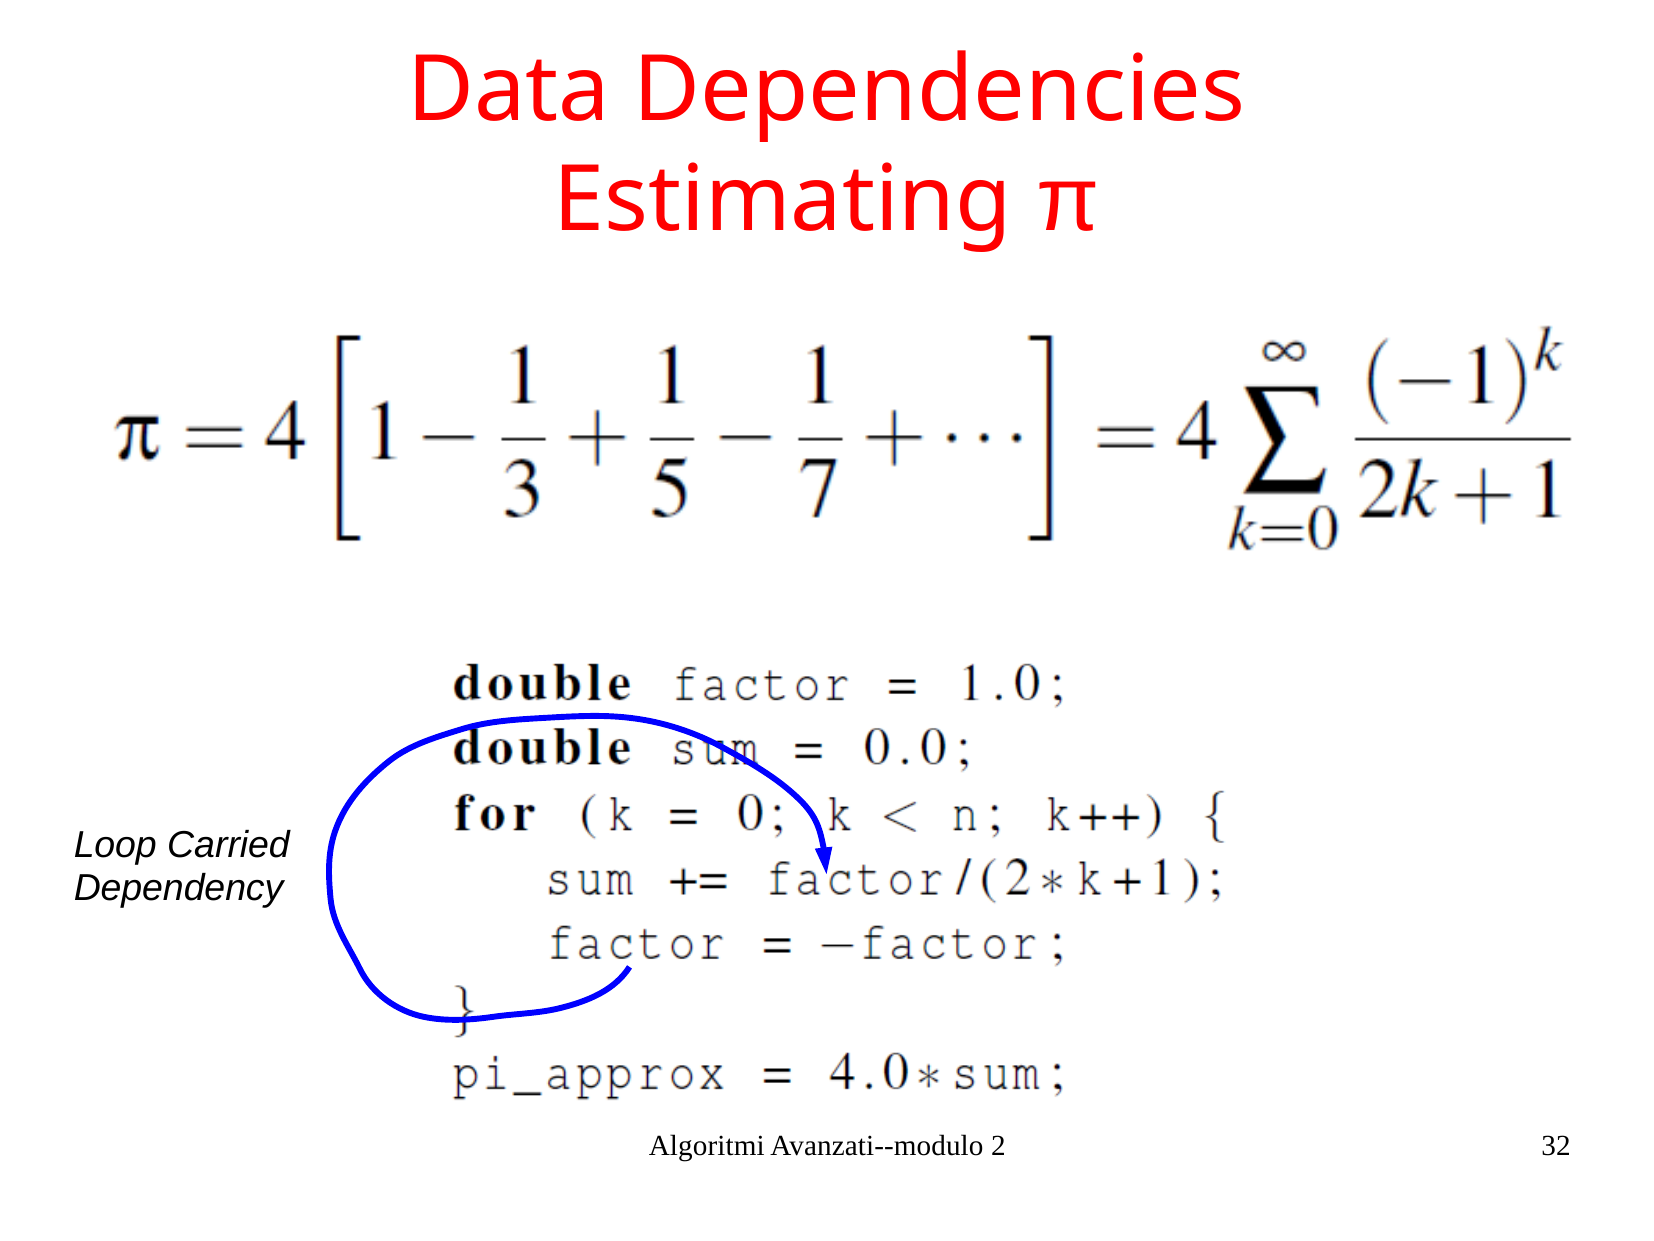

# Data Dependencies Estimating π
Loop Carried Dependency
Algoritmi Avanzati--modulo 2
32